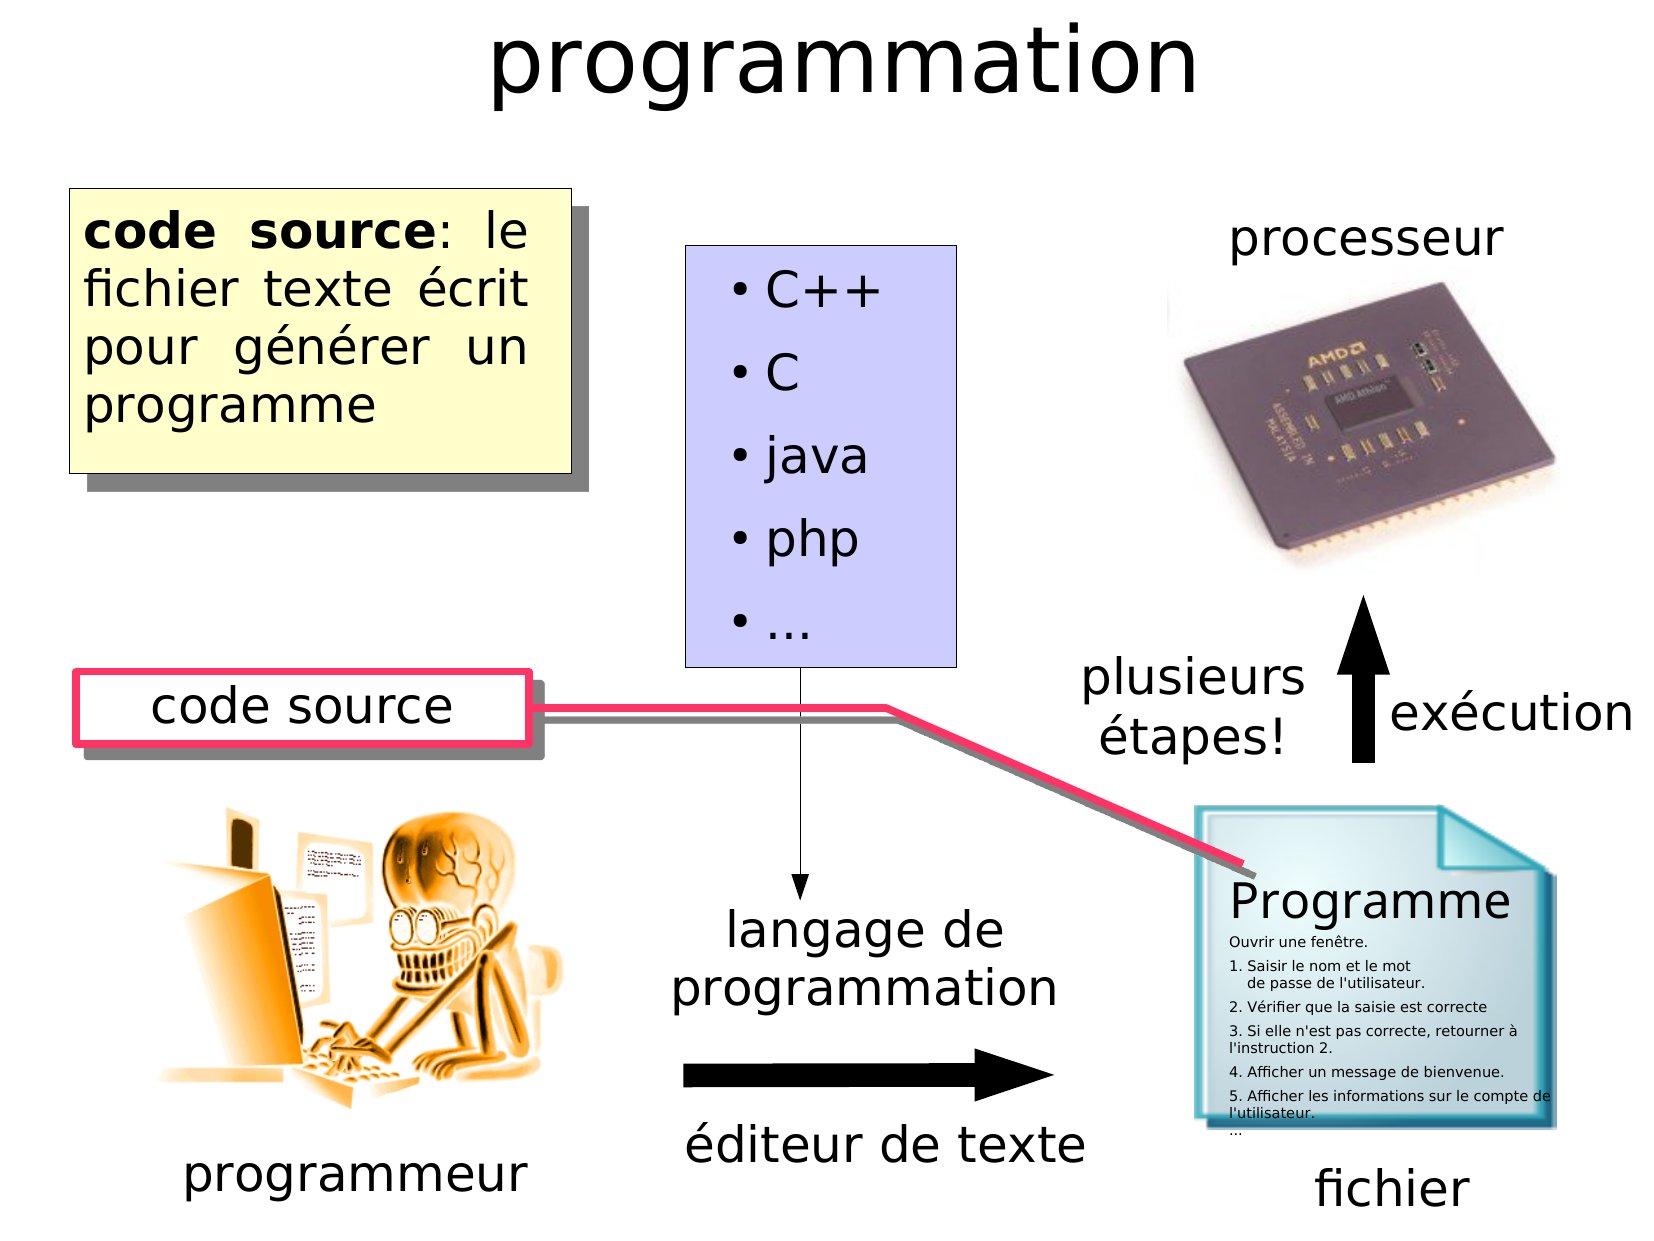

# programmation
code source: le fichier texte écrit pour générer un programme
processeur
 C++
 C
 java
 php
 ...
plusieurs
étapes!
exécution
Programme Ouvrir une fenêtre.
 Saisir le nom et le mot
 de passe de l'utilisateur.
 Vérifier que la saisie est correcte
 Si elle n'est pas correcte, retourner à l'instruction 2.
 Afficher un message de bienvenue.
 Afficher les informations sur le compte de l'utilisateur.
...
langage de programmation
éditeur de texte
programmeur
fichier